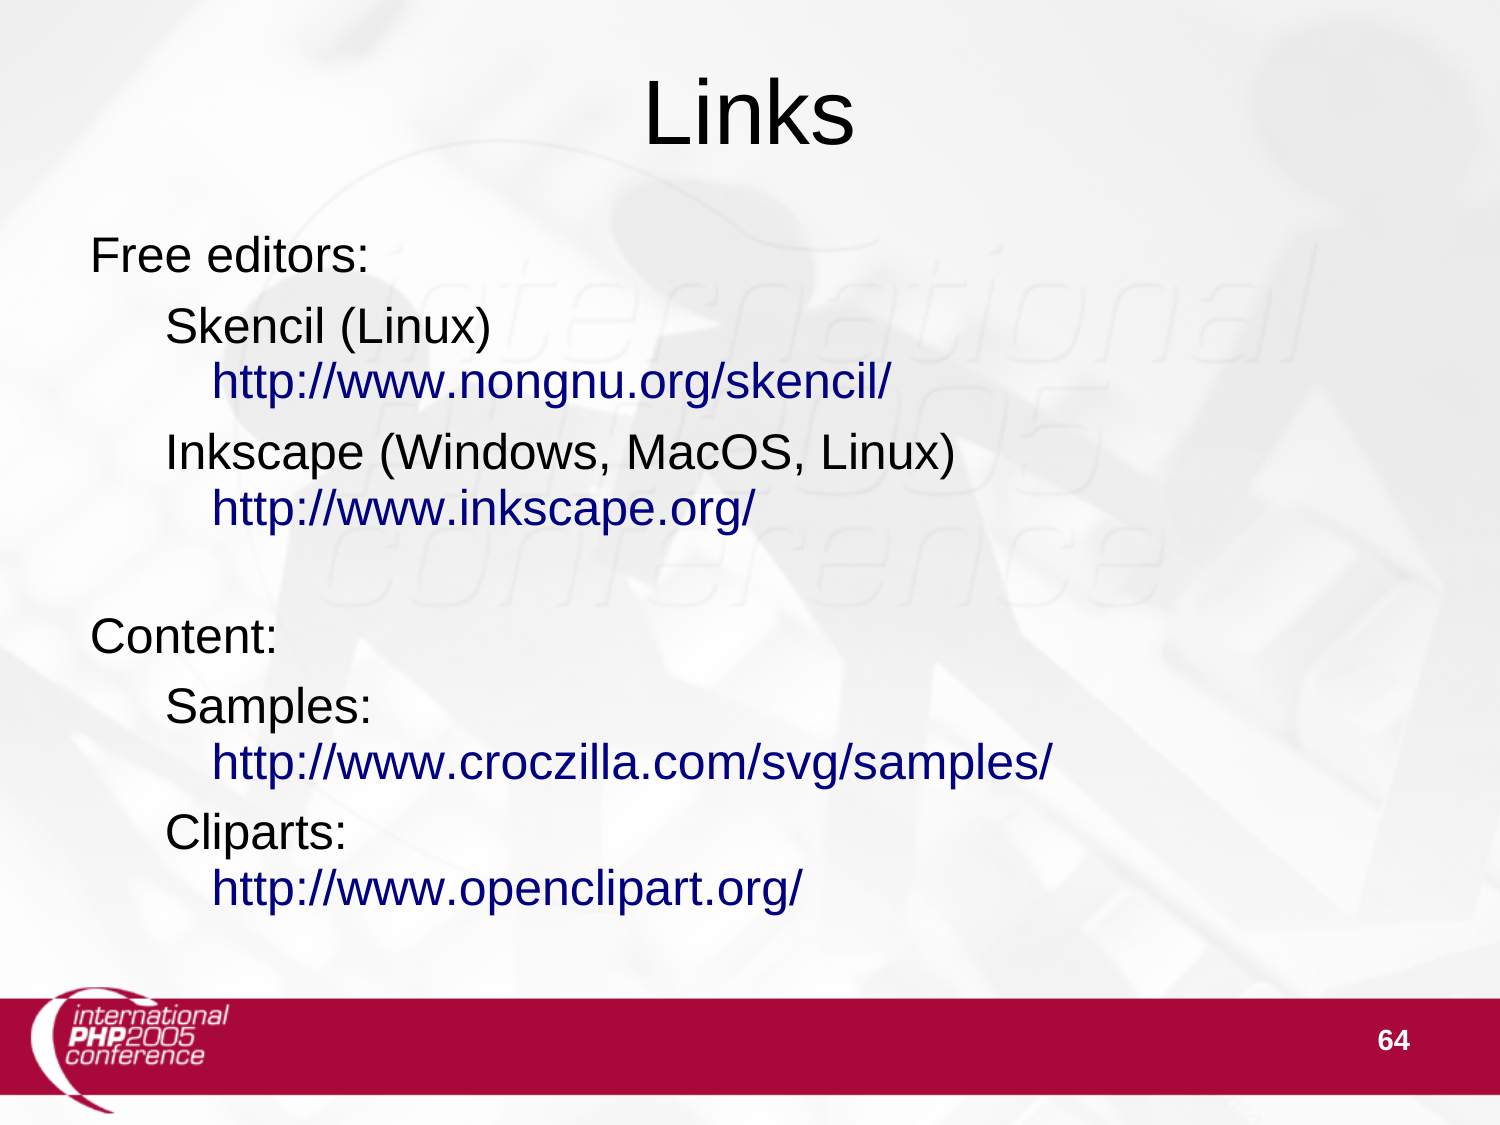

# Links
Free editors:
Skencil (Linux)
http://www.nongnu.org/skencil/
Inkscape (Windows, MacOS, Linux)
http://www.inkscape.org/
Content:
Samples:
http://www.croczilla.com/svg/samples/
Cliparts:
http://www.openclipart.org/
64